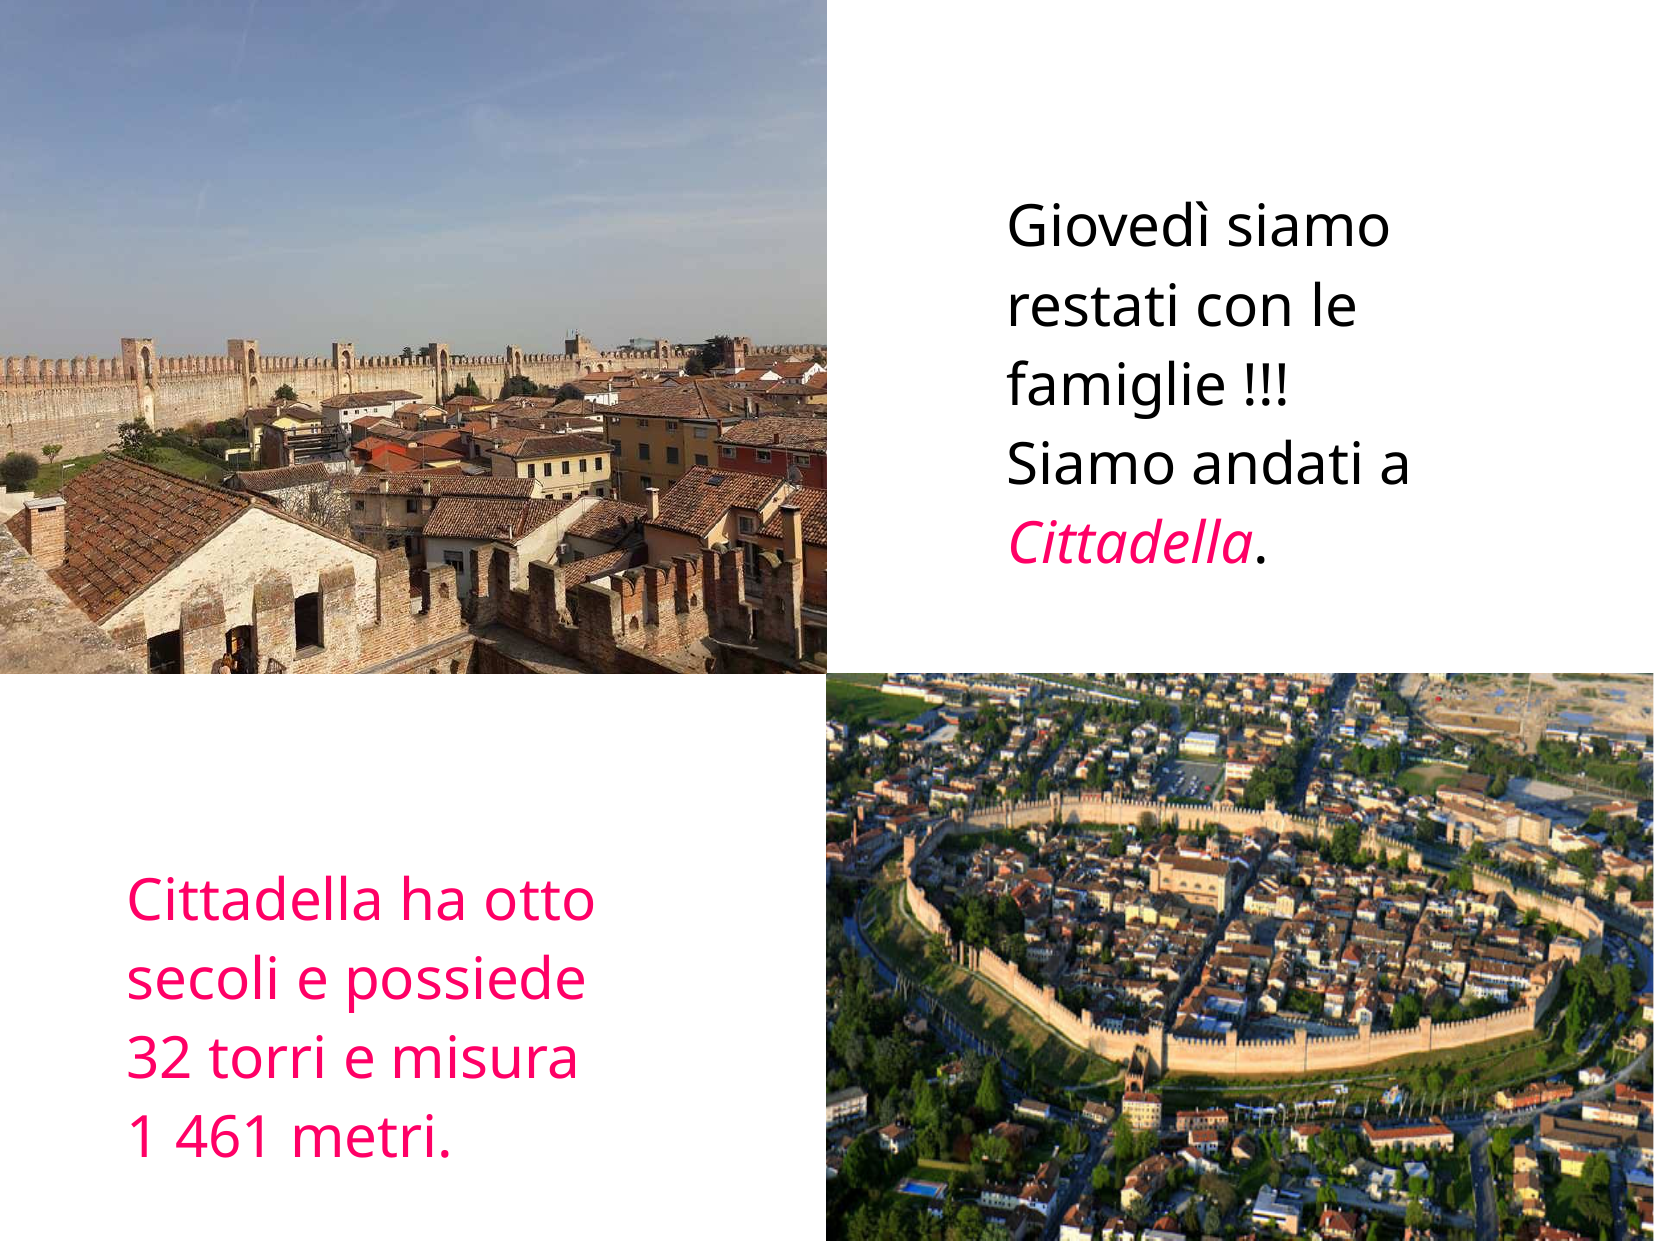

Giovedì siamo restati con le famiglie !!!
Siamo andati a Cittadella.
Cittadella ha otto secoli e possiede 32 torri e misura 1 461 metri.